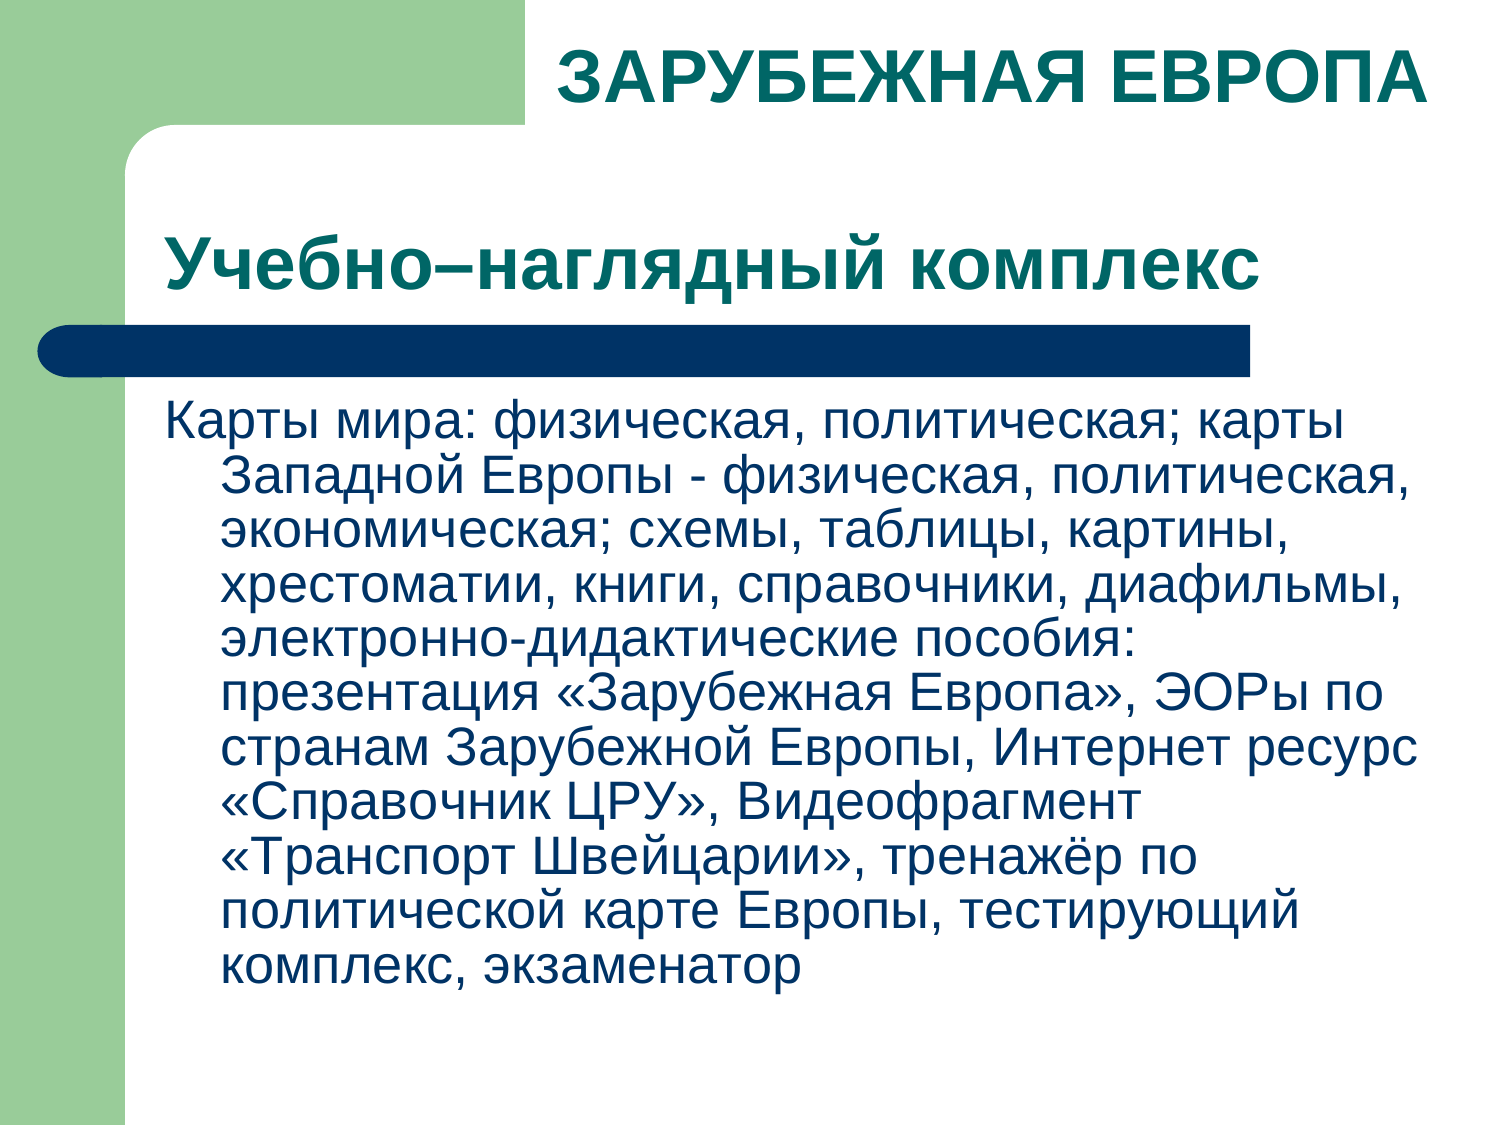

ЗАРУБЕЖНАЯ ЕВРОПА
# Учебно–наглядный комплекс
Карты мира: физическая, политическая; карты Западной Европы - физическая, политическая, экономическая; схемы, таблицы, картины, хрестоматии, книги, справочники, диафильмы, электронно-дидактические пособия: презентация «Зарубежная Европа», ЭОРы по странам Зарубежной Европы, Интернет ресурс «Справочник ЦРУ», Видеофрагмент «Транспорт Швейцарии», тренажёр по политической карте Европы, тестирующий комплекс, экзаменатор